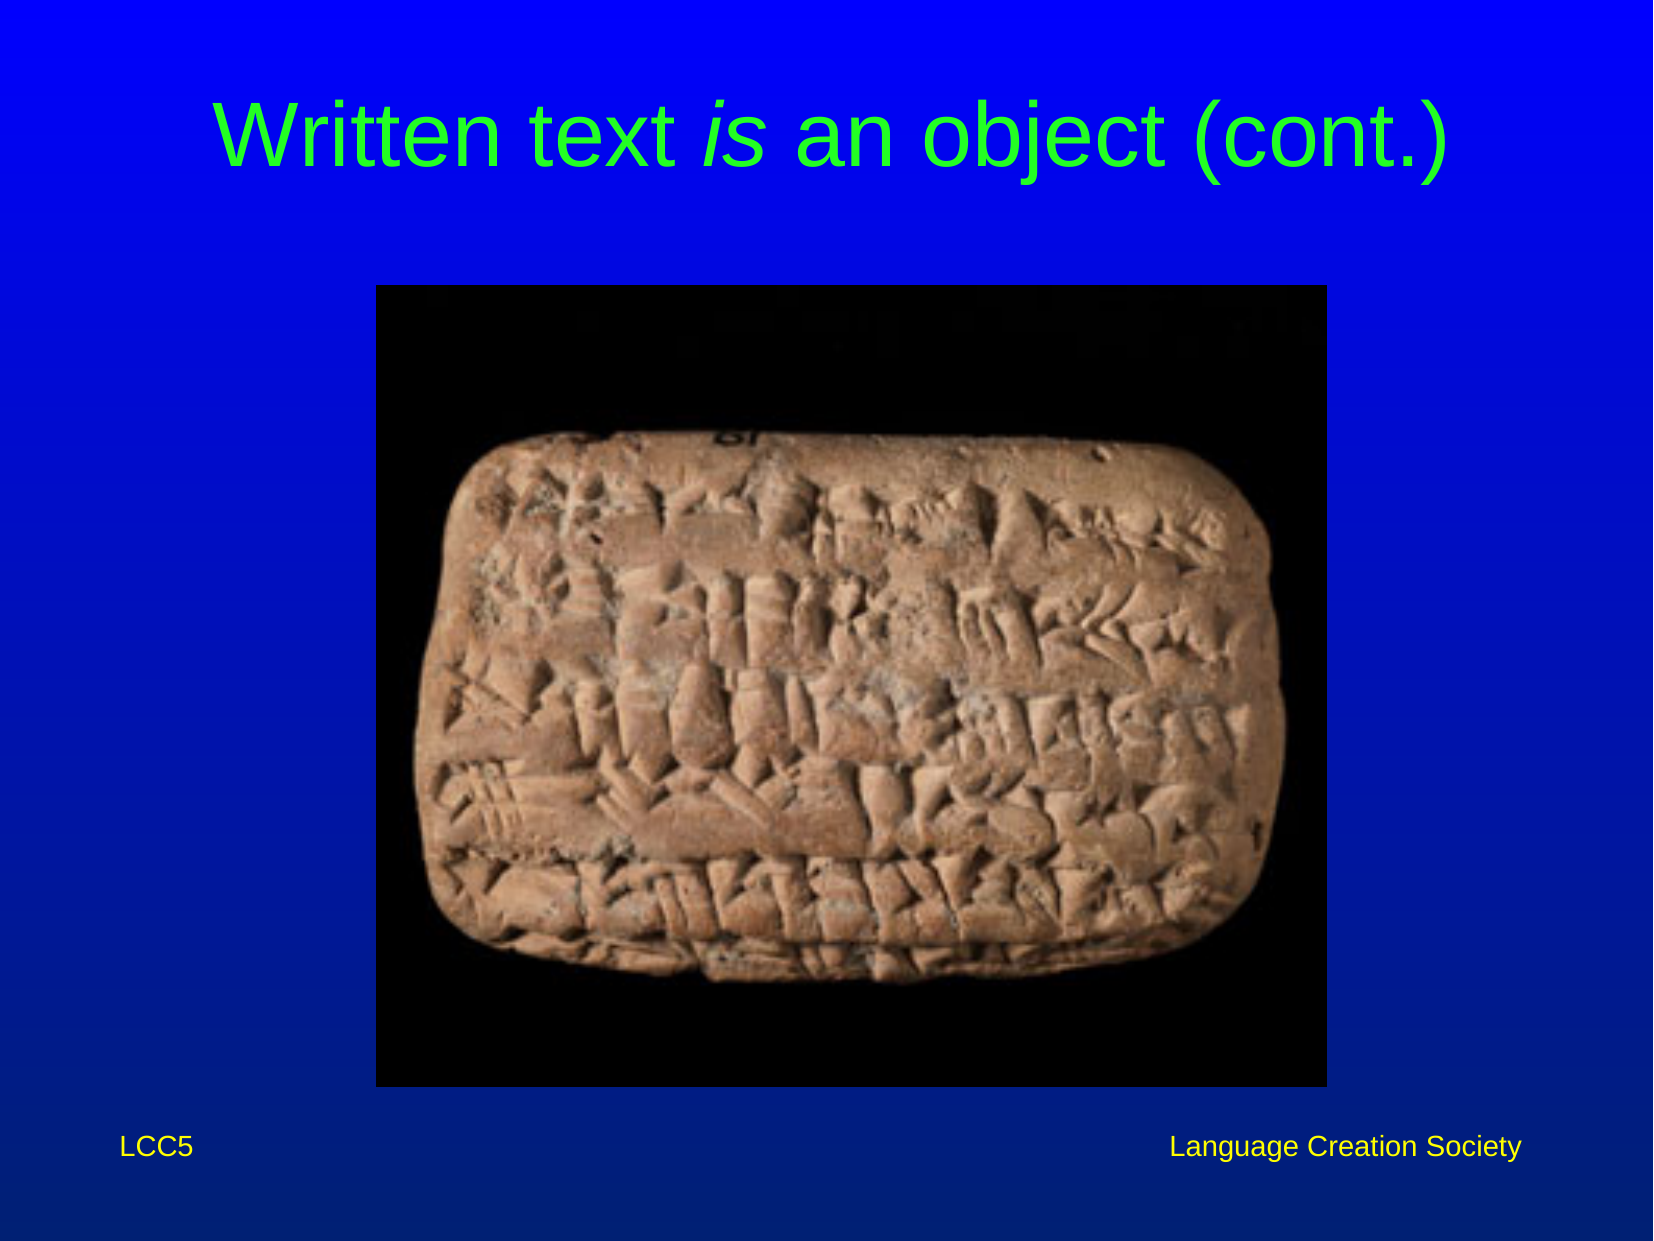

# Written text is an object (cont.)